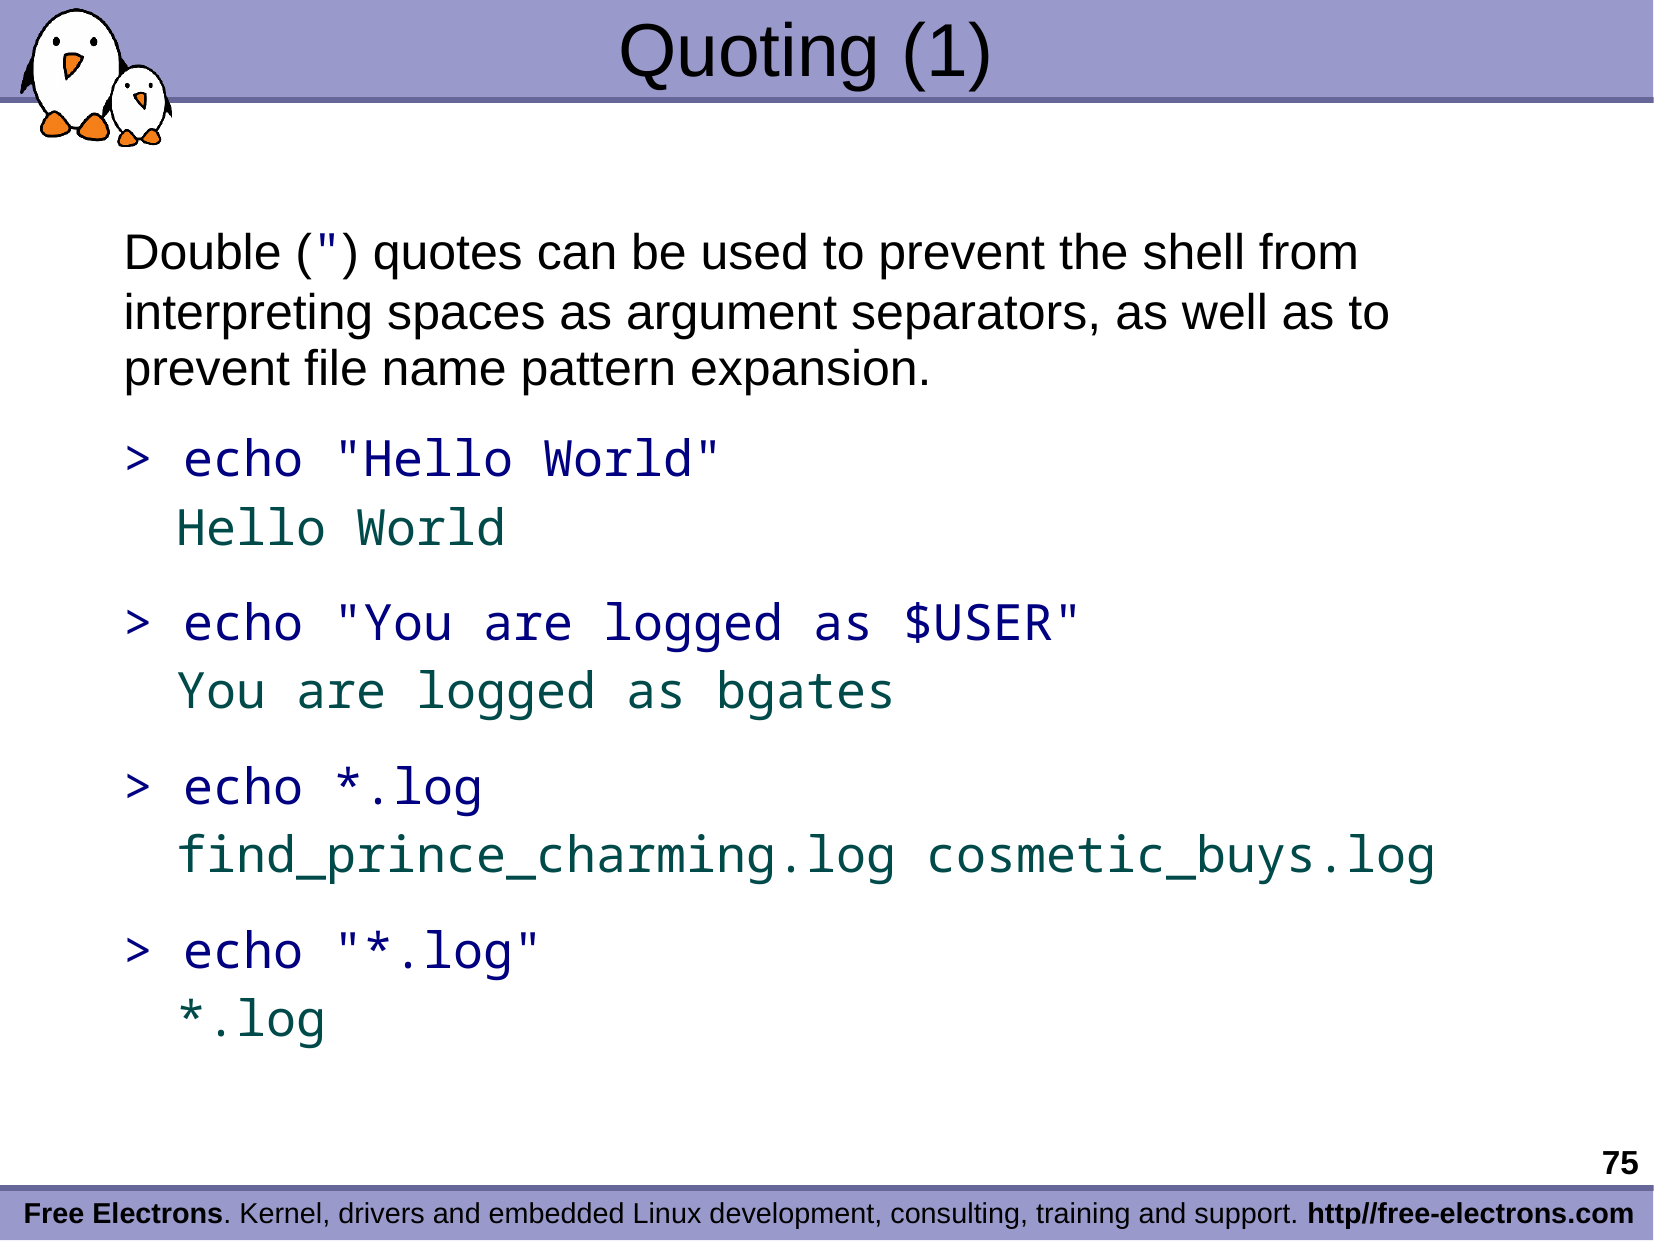

# Quoting (1)
Double (") quotes can be used to prevent the shell from interpreting spaces as argument separators, as well as to prevent file name pattern expansion.
> echo "Hello World"
Hello World
> echo "You are logged as $USER"
You are logged as bgates
> echo *.log
find_prince_charming.log cosmetic_buys.log
> echo "*.log"
*.log